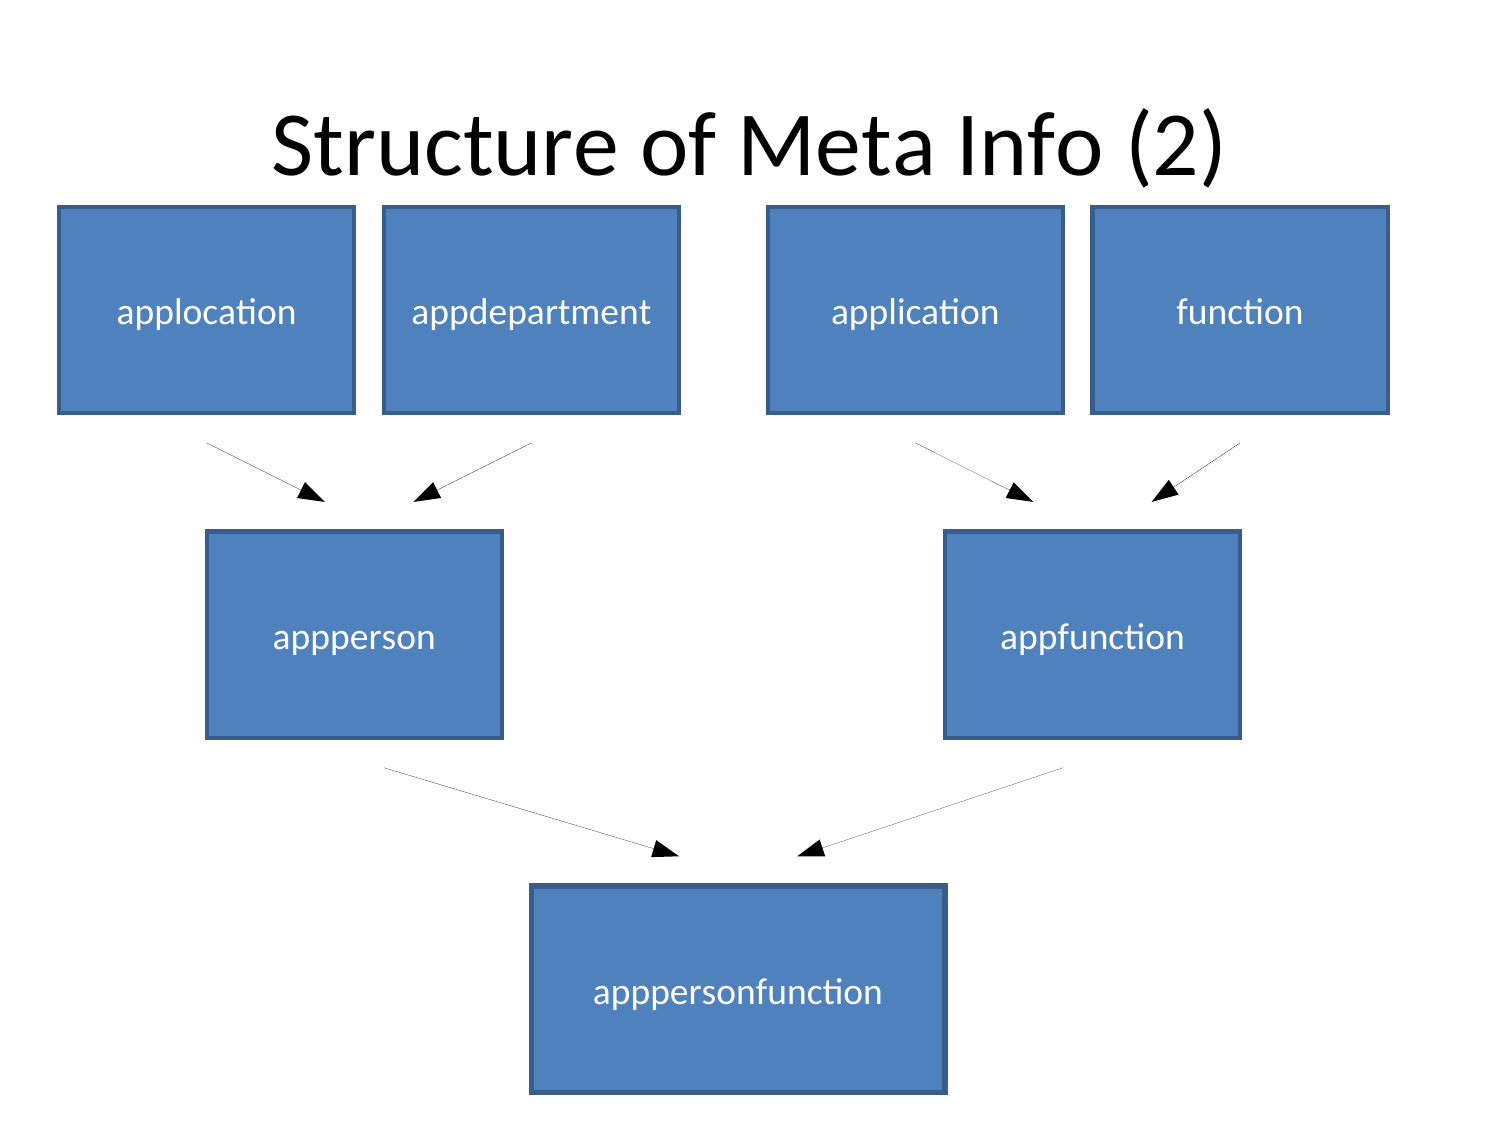

Structure of Meta Info (2)
applocation
appdepartment
application
function
appperson
appfunction
apppersonfunction